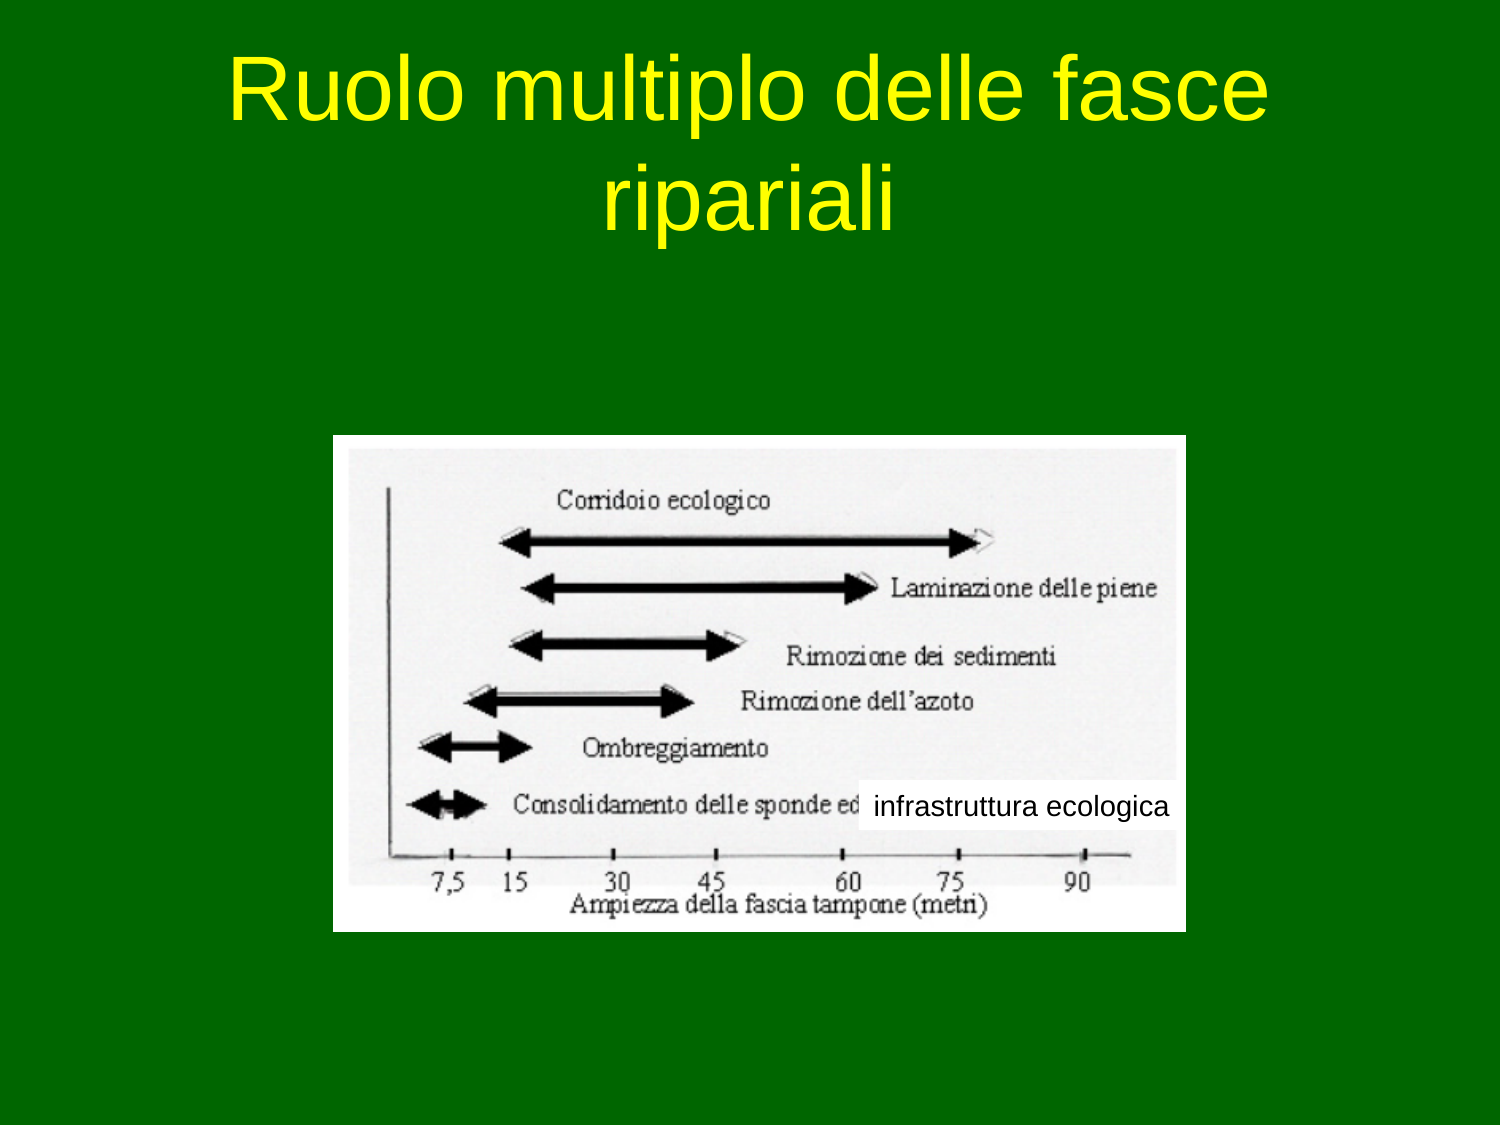

# Ruolo multiplo delle fasce ripariali
infrastruttura ecologica